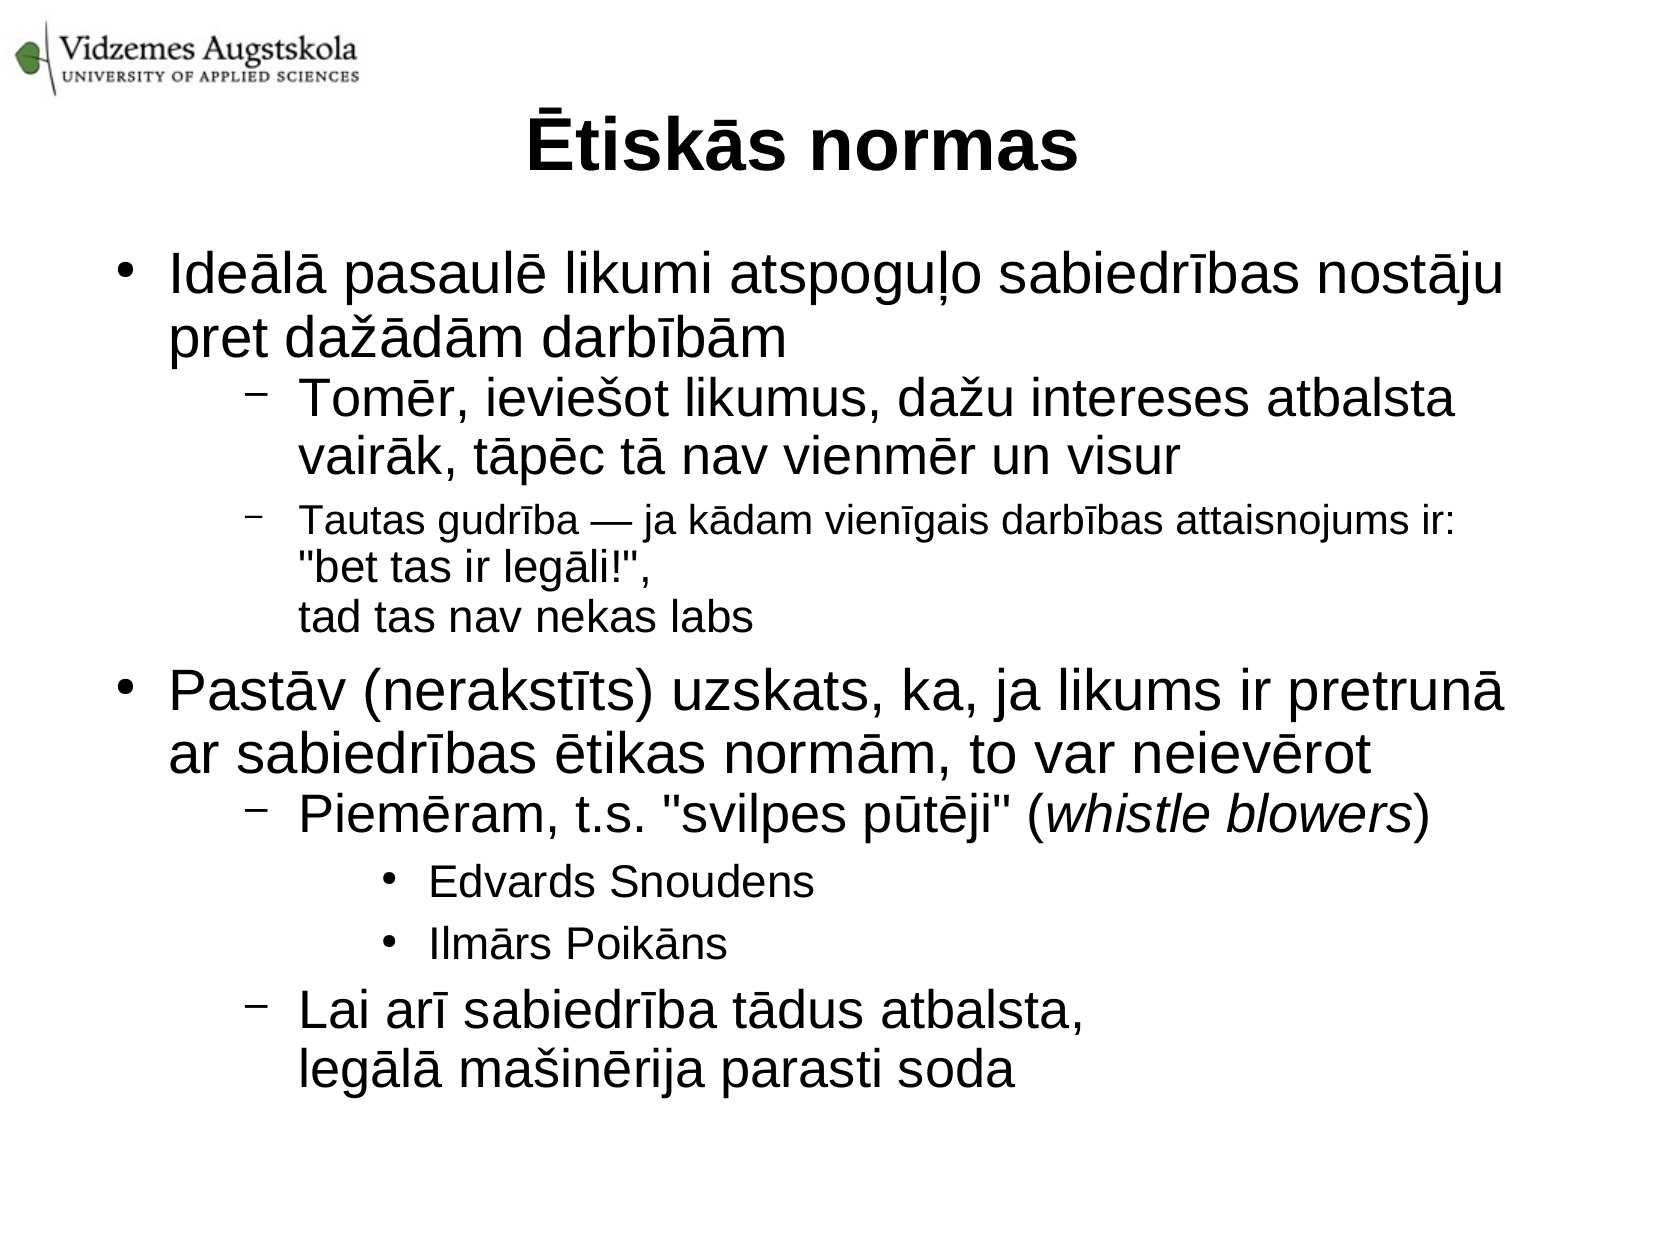

# Ētiskās normas
Ideālā pasaulē likumi atspoguļo sabiedrības nostāju pret dažādām darbībām
Tomēr, ieviešot likumus, dažu intereses atbalsta vairāk, tāpēc tā nav vienmēr un visur
Tautas gudrība — ja kādam vienīgais darbības attaisnojums ir:
"bet tas ir legāli!",
tad tas nav nekas labs
Pastāv (nerakstīts) uzskats, ka, ja likums ir pretrunā ar sabiedrības ētikas normām, to var neievērot
Piemēram, t.s. "svilpes pūtēji" (whistle blowers)
Edvards Snoudens
Ilmārs Poikāns
Lai arī sabiedrība tādus atbalsta,
legālā mašinērija parasti soda